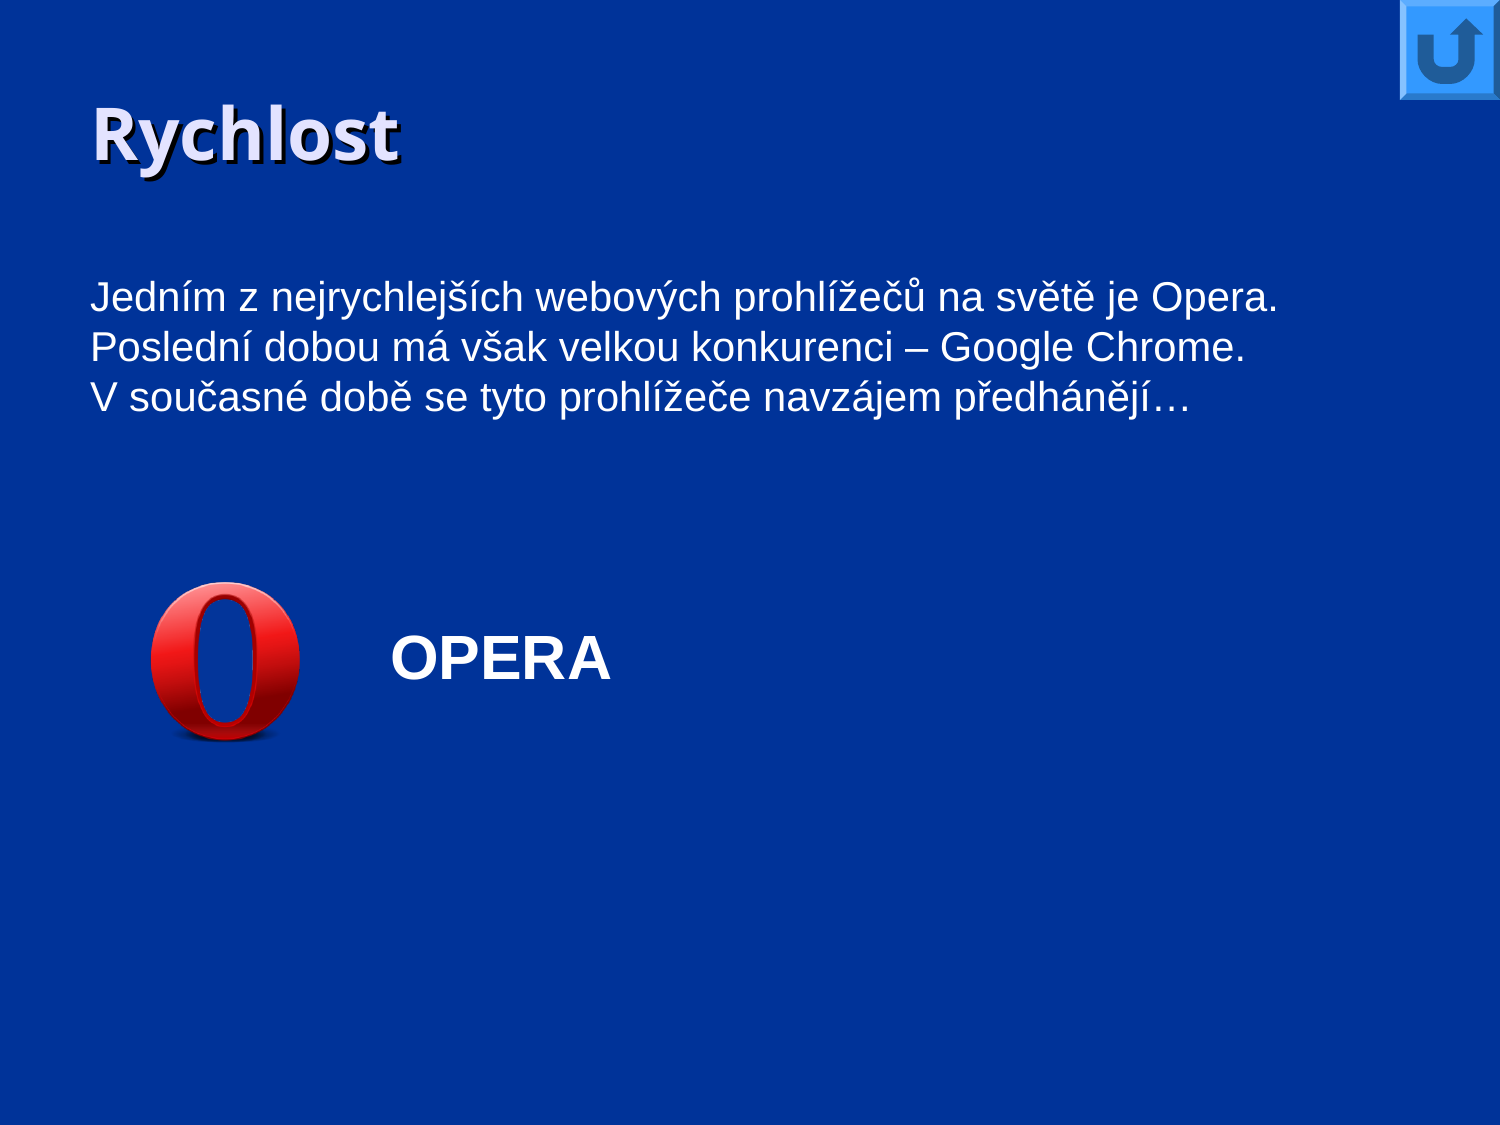

# Rychlost
Jedním z nejrychlejších webových prohlížečů na světě je Opera.
Poslední dobou má však velkou konkurenci – Google Chrome.
V současné době se tyto prohlížeče navzájem předhánějí…
			OPERA